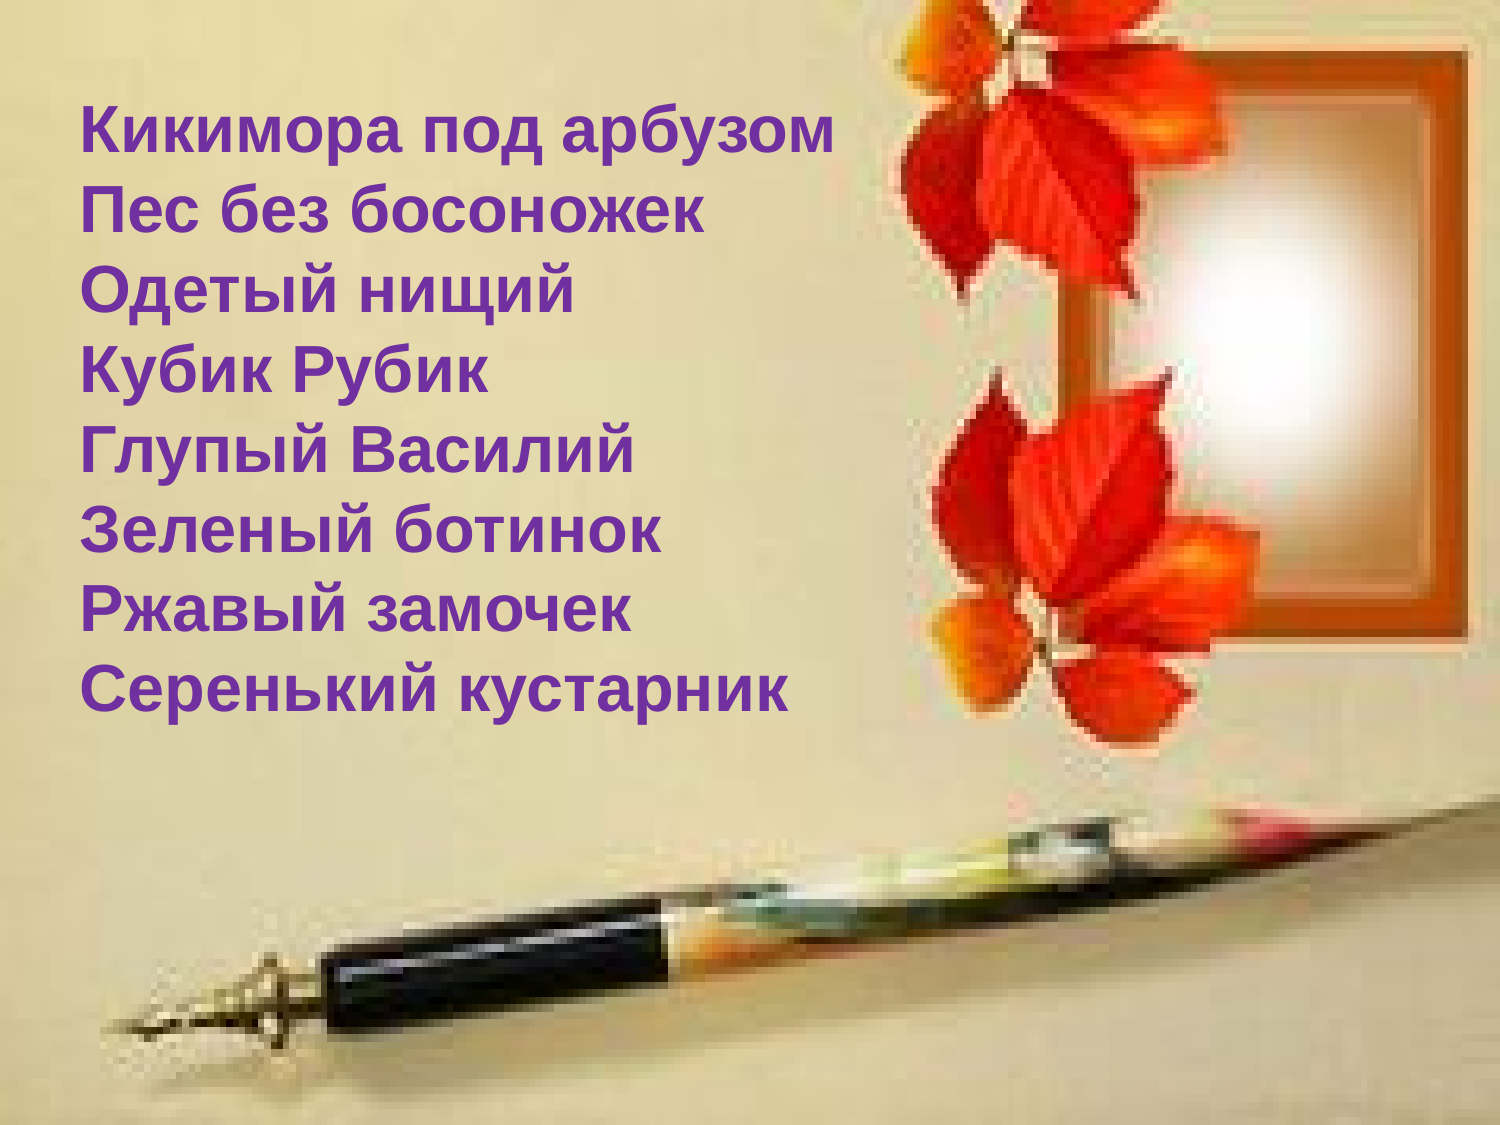

Кикимора под арбузом
Пес без босоножек
Одетый нищий
Кубик Рубик
Глупый Василий
Зеленый ботинок
Ржавый замочек
Серенький кустарник
#